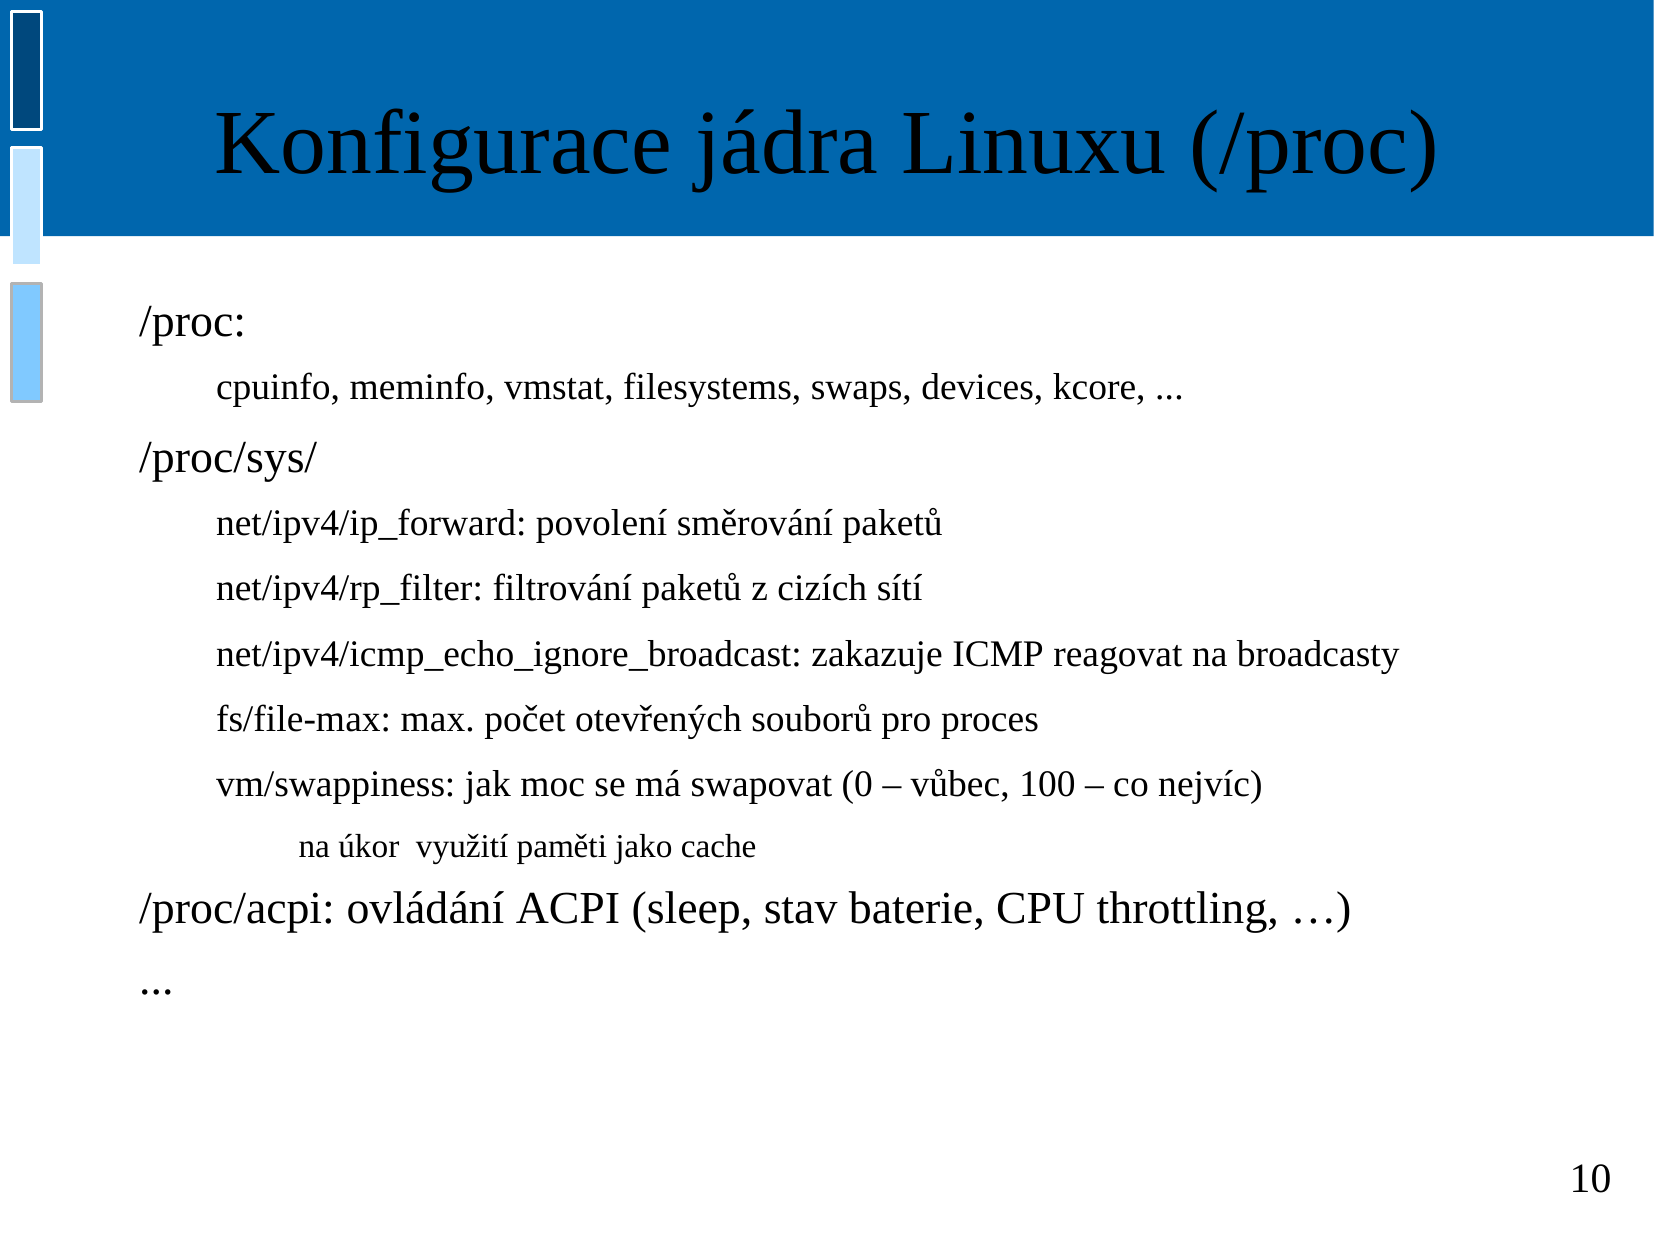

# Konfigurace jádra Linuxu (/proc)
/proc:
cpuinfo, meminfo, vmstat, filesystems, swaps, devices, kcore, ...
/proc/sys/
net/ipv4/ip_forward: povolení směrování paketů
net/ipv4/rp_filter: filtrování paketů z cizích sítí
net/ipv4/icmp_echo_ignore_broadcast: zakazuje ICMP reagovat na broadcasty
fs/file-max: max. počet otevřených souborů pro proces
vm/swappiness: jak moc se má swapovat (0 – vůbec, 100 – co nejvíc)
na úkor využití paměti jako cache
/proc/acpi: ovládání ACPI (sleep, stav baterie, CPU throttling, …)
...